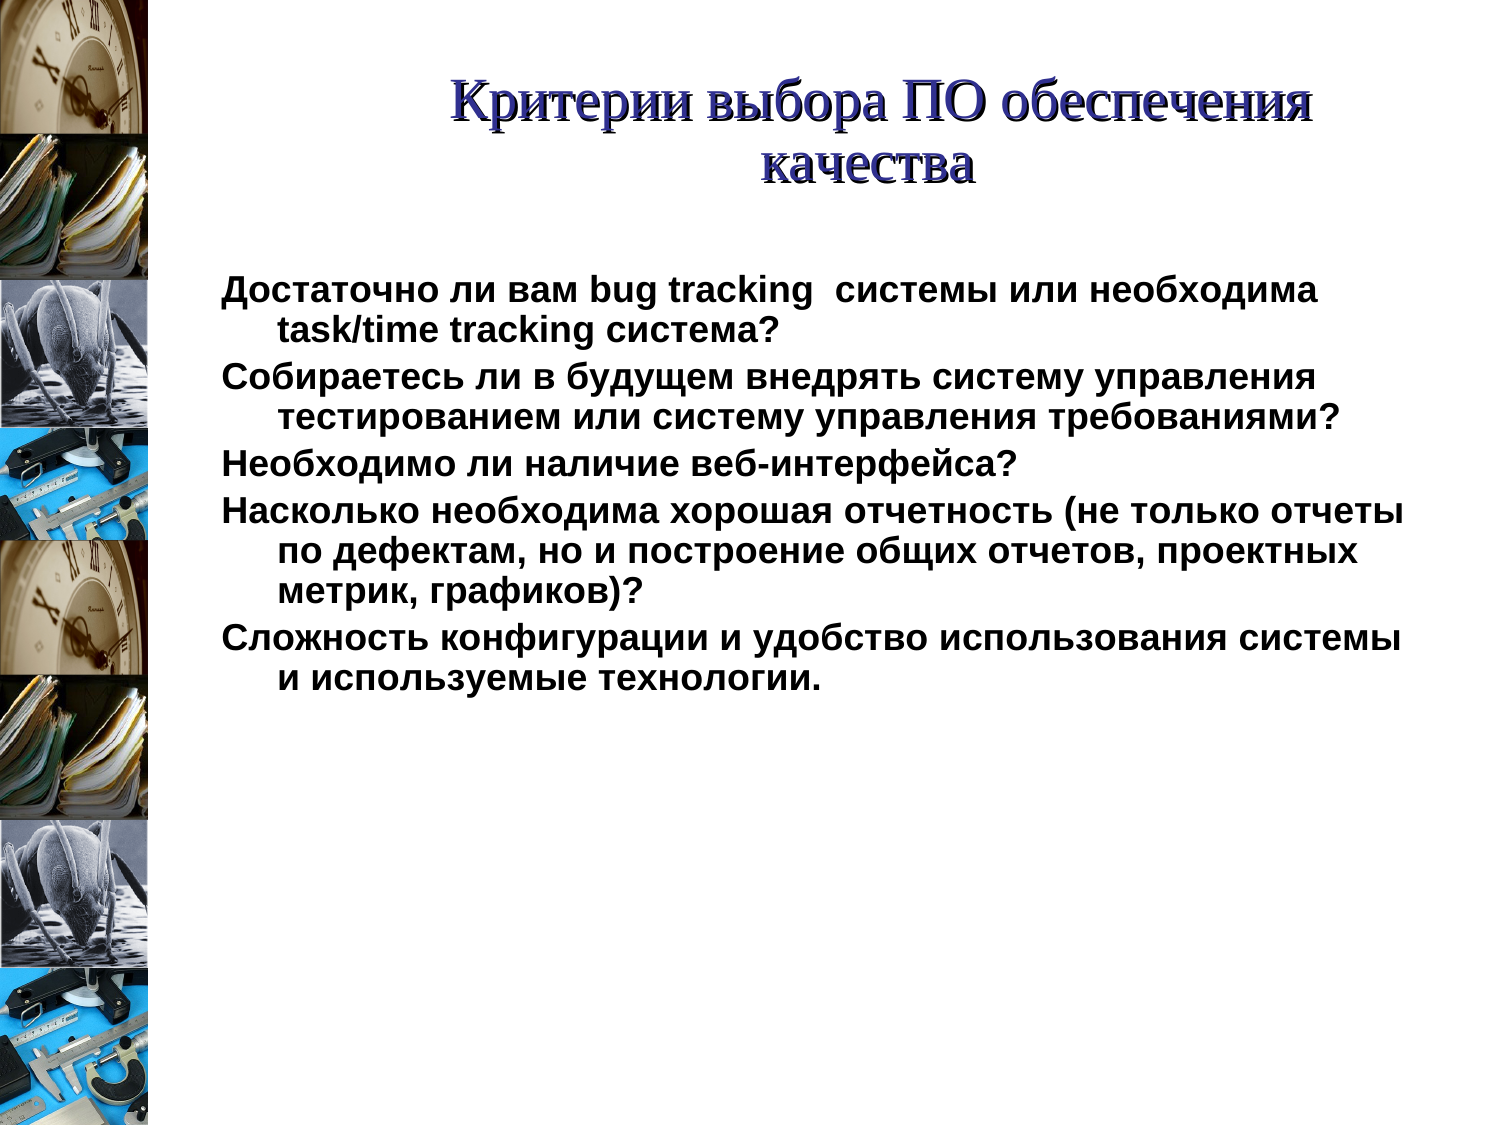

# Критерии выбора ПО обеспечения качества
Достаточно ли вам bug tracking системы или необходима task/time tracking система?
Собираетесь ли в будущем внедрять систему управления тестированием или систему управления требованиями?
Необходимо ли наличие веб-интерфейса?
Насколько необходима хорошая отчетность (не только отчеты по дефектам, но и построение общих отчетов, проектных метрик, графиков)?
Сложность конфигурации и удобство использования системы и используемые технологии.